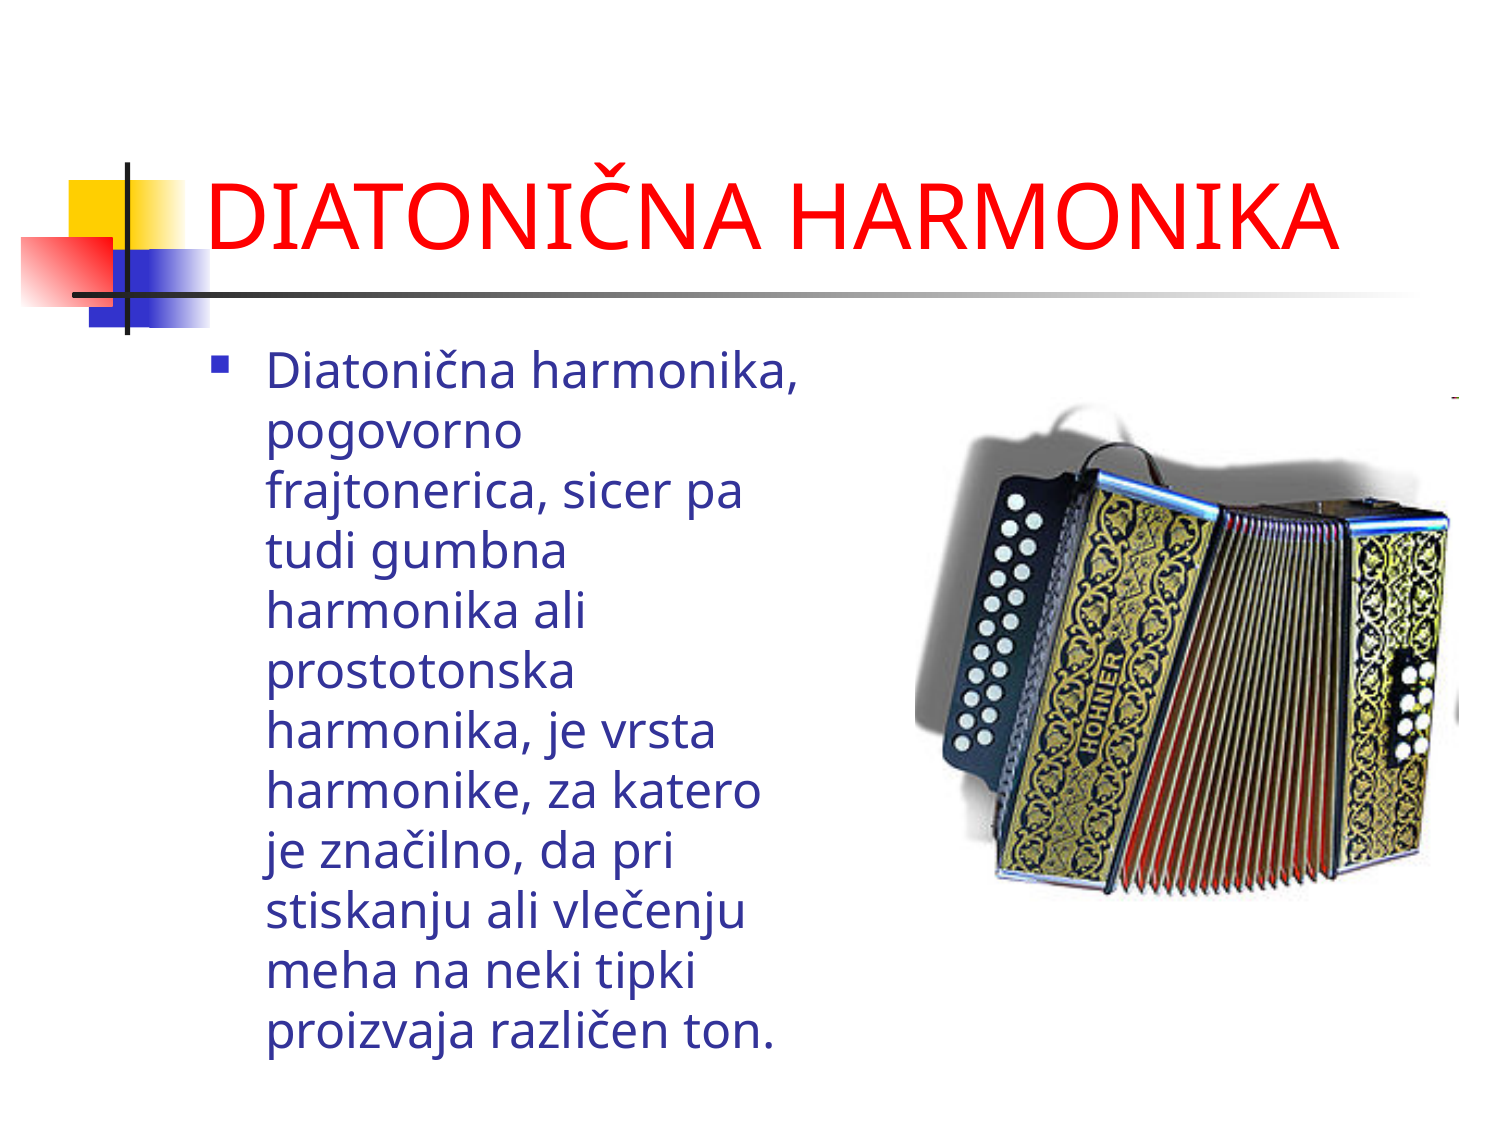

# DIATONIČNA HARMONIKA
Diatonična harmonika, pogovorno frajtonerica, sicer pa tudi gumbna harmonika ali prostotonska harmonika, je vrsta harmonike, za katero je značilno, da pri stiskanju ali vlečenju meha na neki tipki proizvaja različen ton.